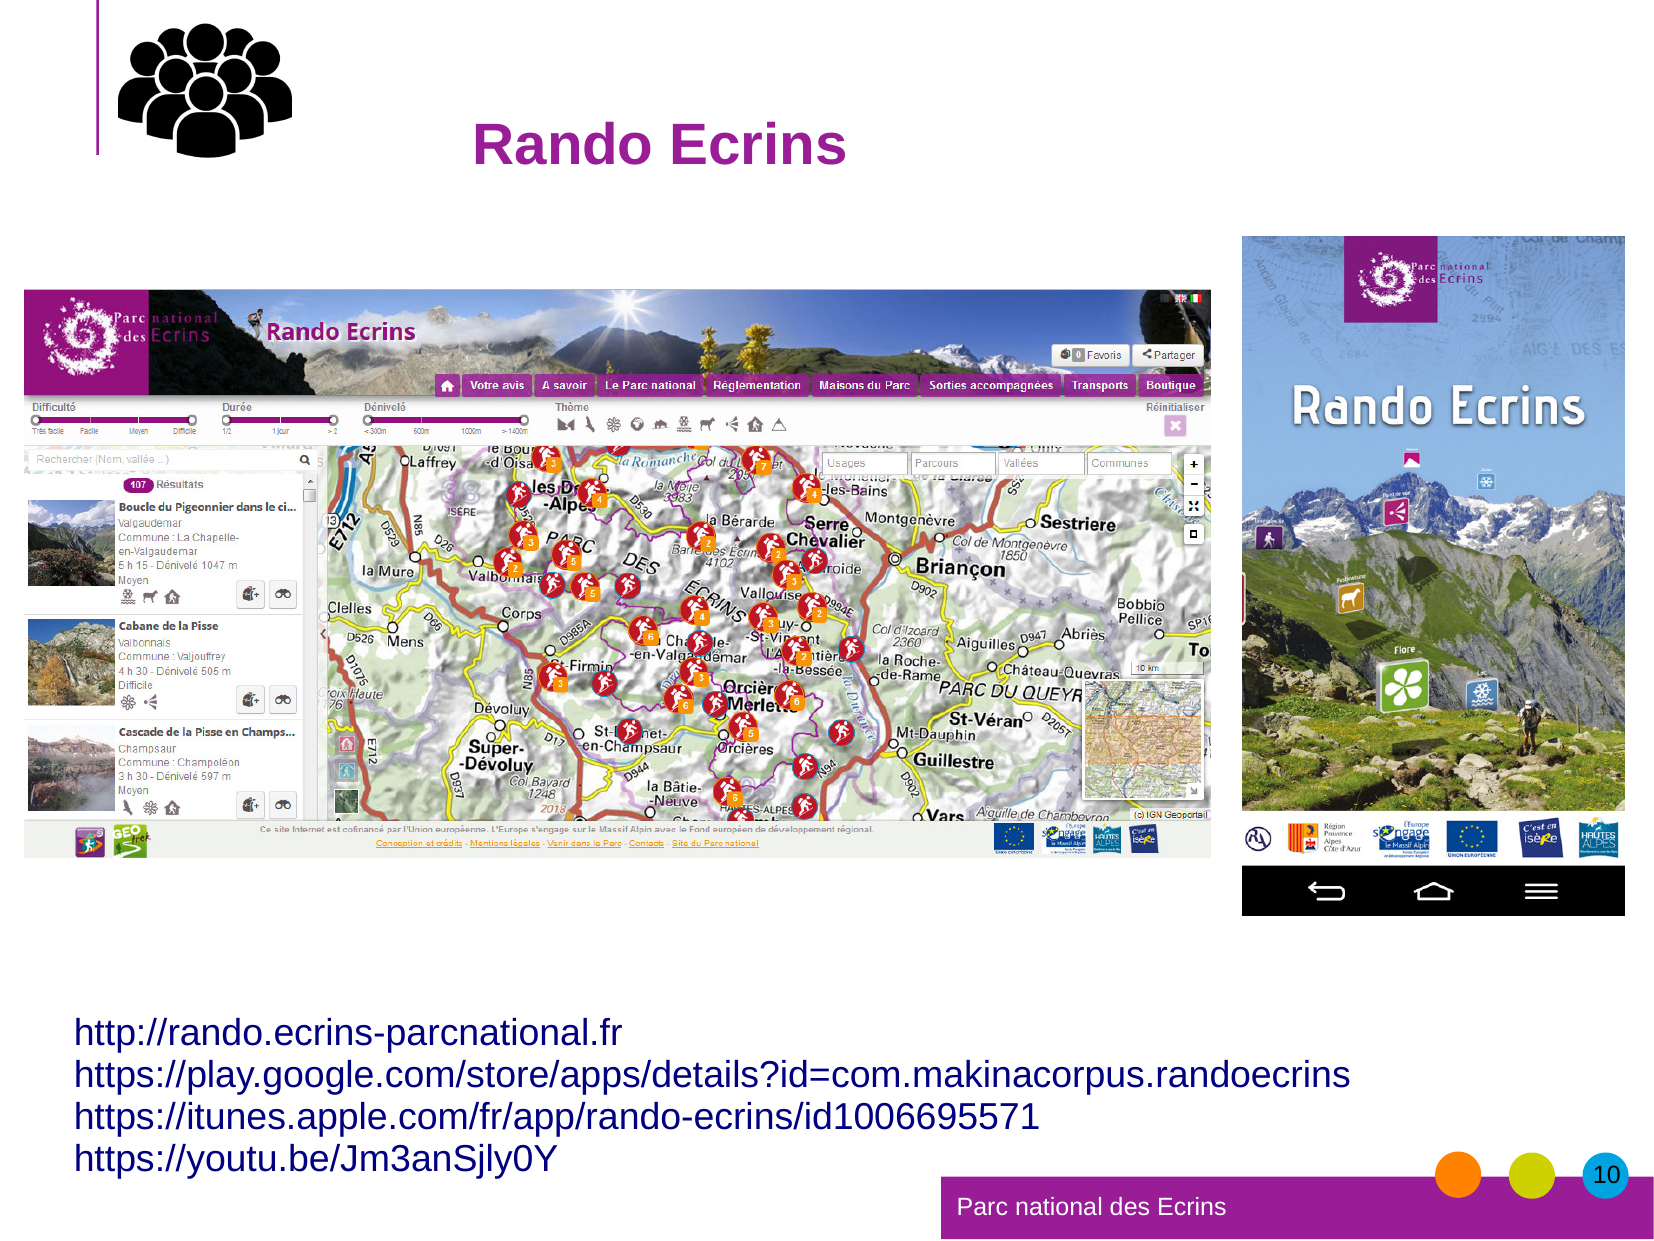

# Rando Ecrins
http://rando.ecrins-parcnational.fr
https://play.google.com/store/apps/details?id=com.makinacorpus.randoecrins
https://itunes.apple.com/fr/app/rando-ecrins/id1006695571
https://youtu.be/Jm3anSjly0Y